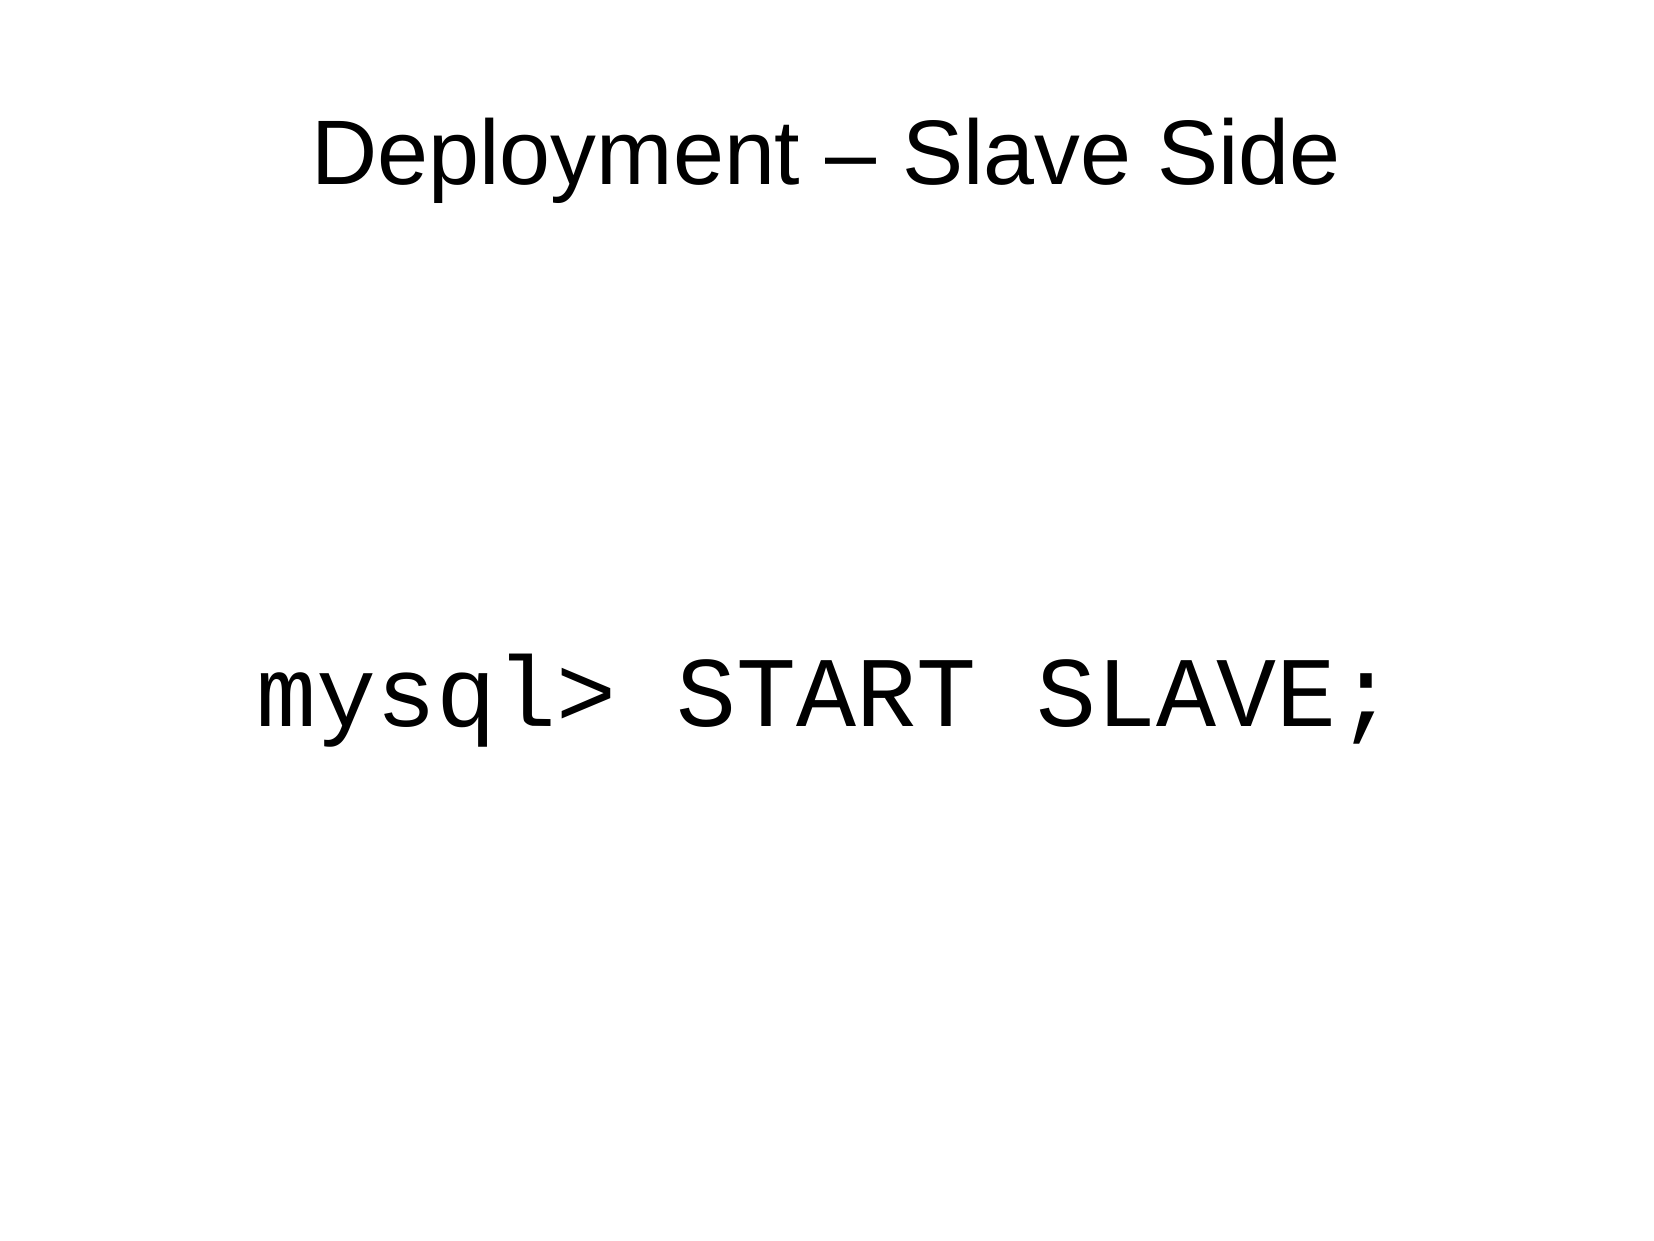

# Deployment – Slave Side
mysql> START SLAVE;